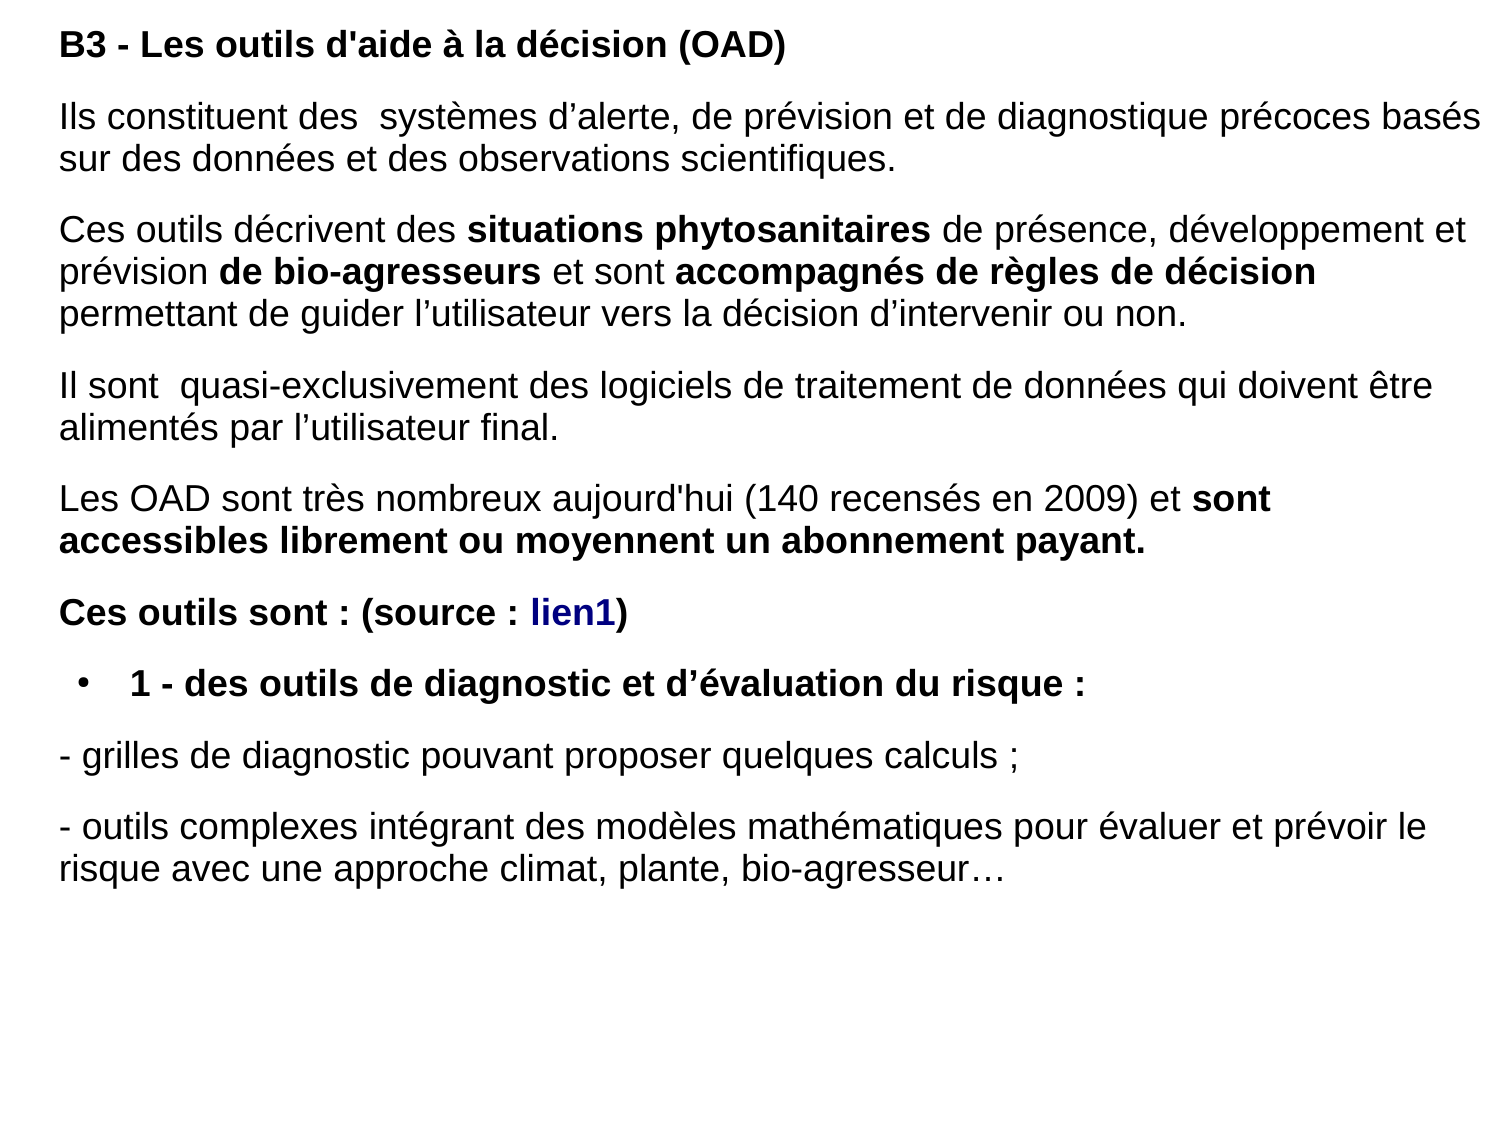

# B3 - Les outils d'aide à la décision (OAD)
Ils constituent des systèmes d’alerte, de prévision et de diagnostique précoces basés sur des données et des observations scientifiques.
Ces outils décrivent des situations phytosanitaires de présence, développement et prévision de bio-agresseurs et sont accompagnés de règles de décision permettant de guider l’utilisateur vers la décision d’intervenir ou non.
Il sont quasi-exclusivement des logiciels de traitement de données qui doivent être alimentés par l’utilisateur final.
Les OAD sont très nombreux aujourd'hui (140 recensés en 2009) et sont accessibles librement ou moyennent un abonnement payant.
Ces outils sont : (source : lien1)
1 - des outils de diagnostic et d’évaluation du risque :
- grilles de diagnostic pouvant proposer quelques calculs ;
- outils complexes intégrant des modèles mathématiques pour évaluer et prévoir le risque avec une approche climat, plante, bio-agresseur…